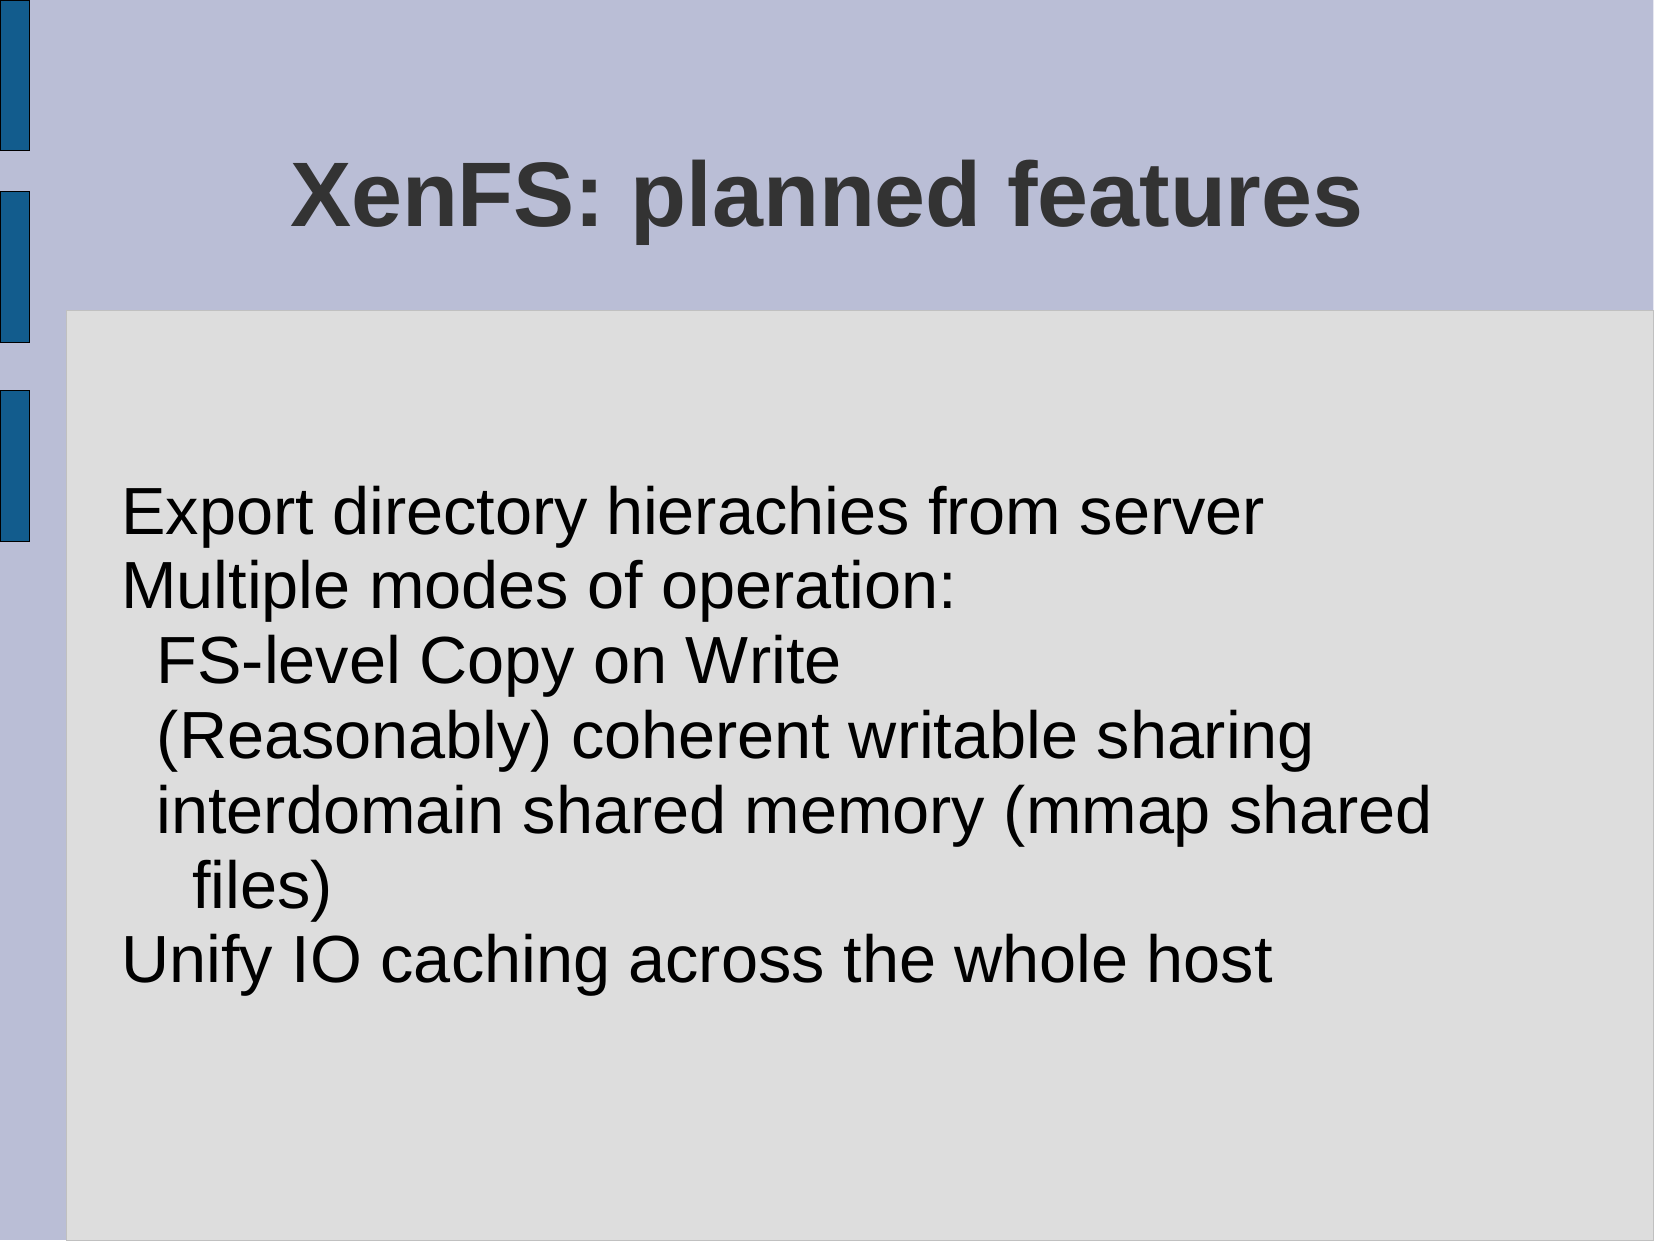

# XenFS: planned features
Export directory hierachies from server
Multiple modes of operation:
FS-level Copy on Write
(Reasonably) coherent writable sharing
interdomain shared memory (mmap shared files)
Unify IO caching across the whole host